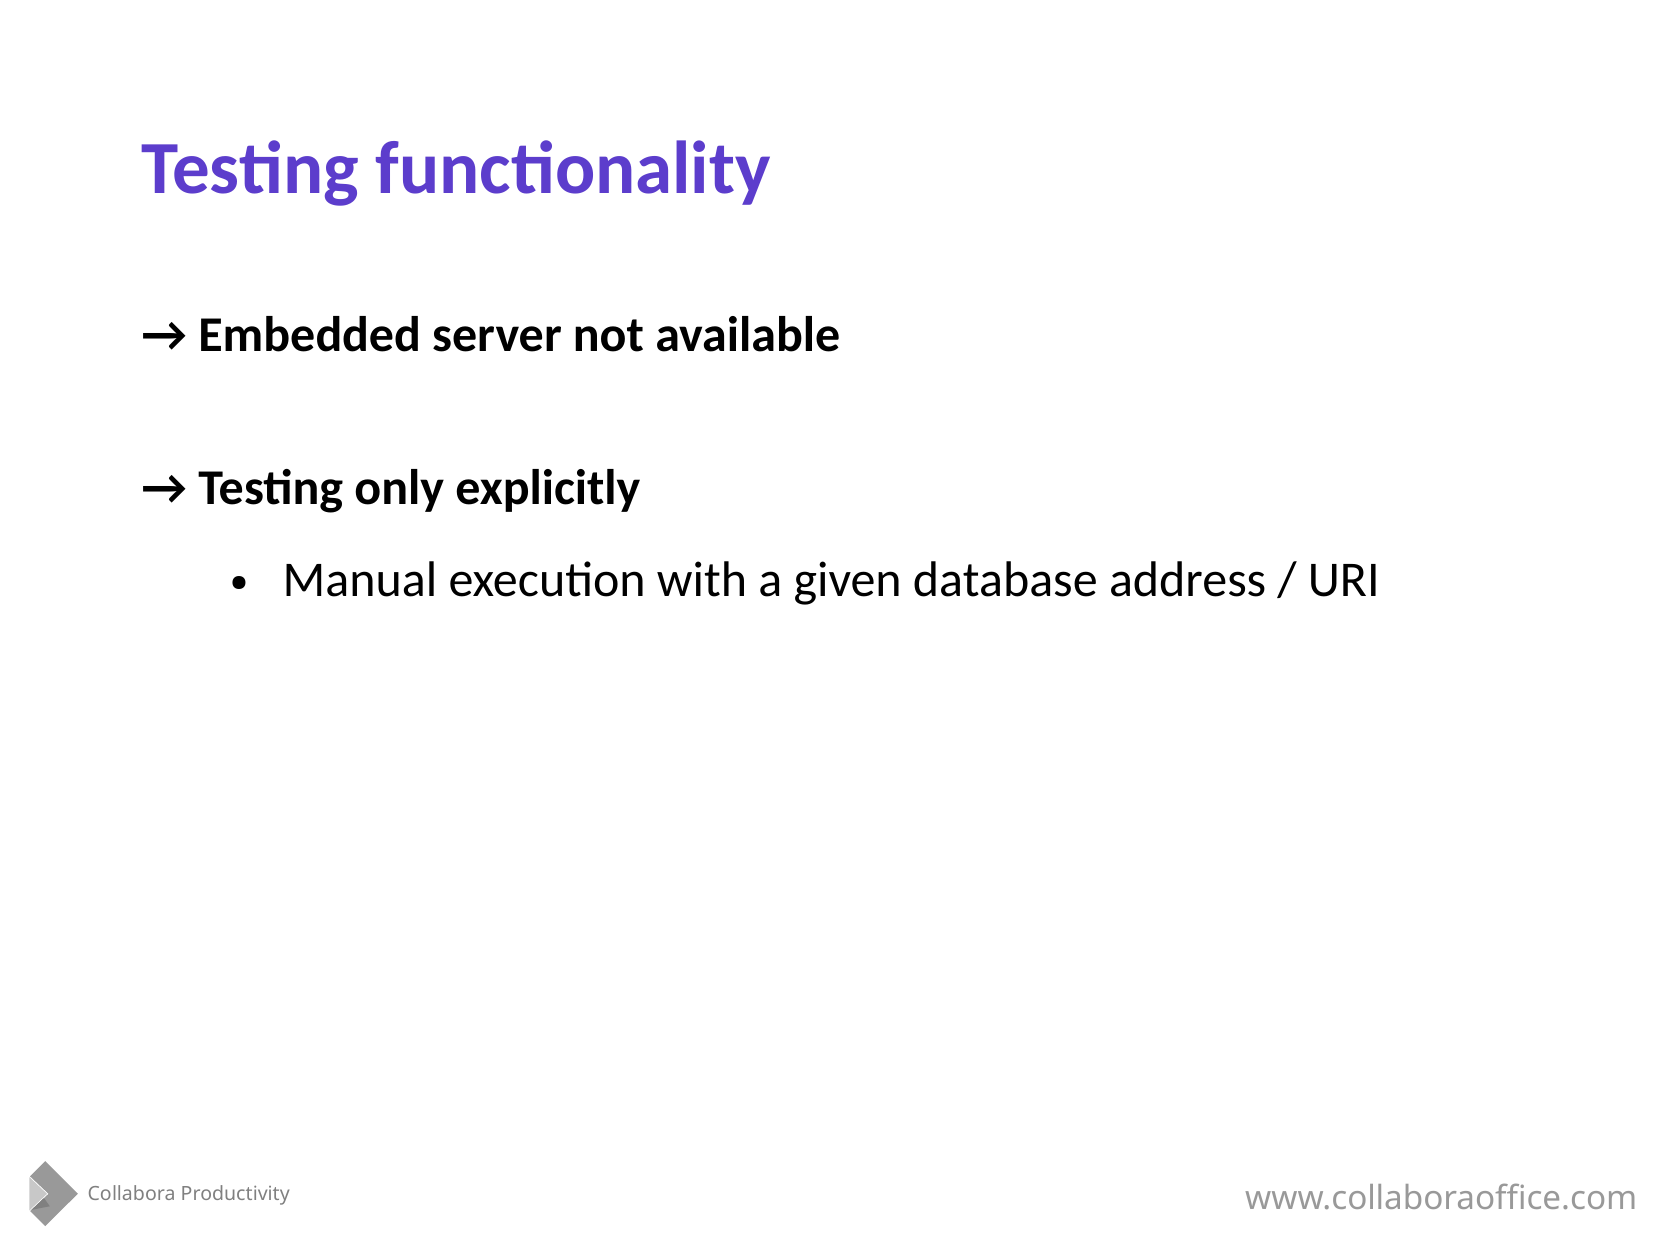

# Testing functionality
→ Embedded server not available
→ Testing only explicitly
Manual execution with a given database address / URI